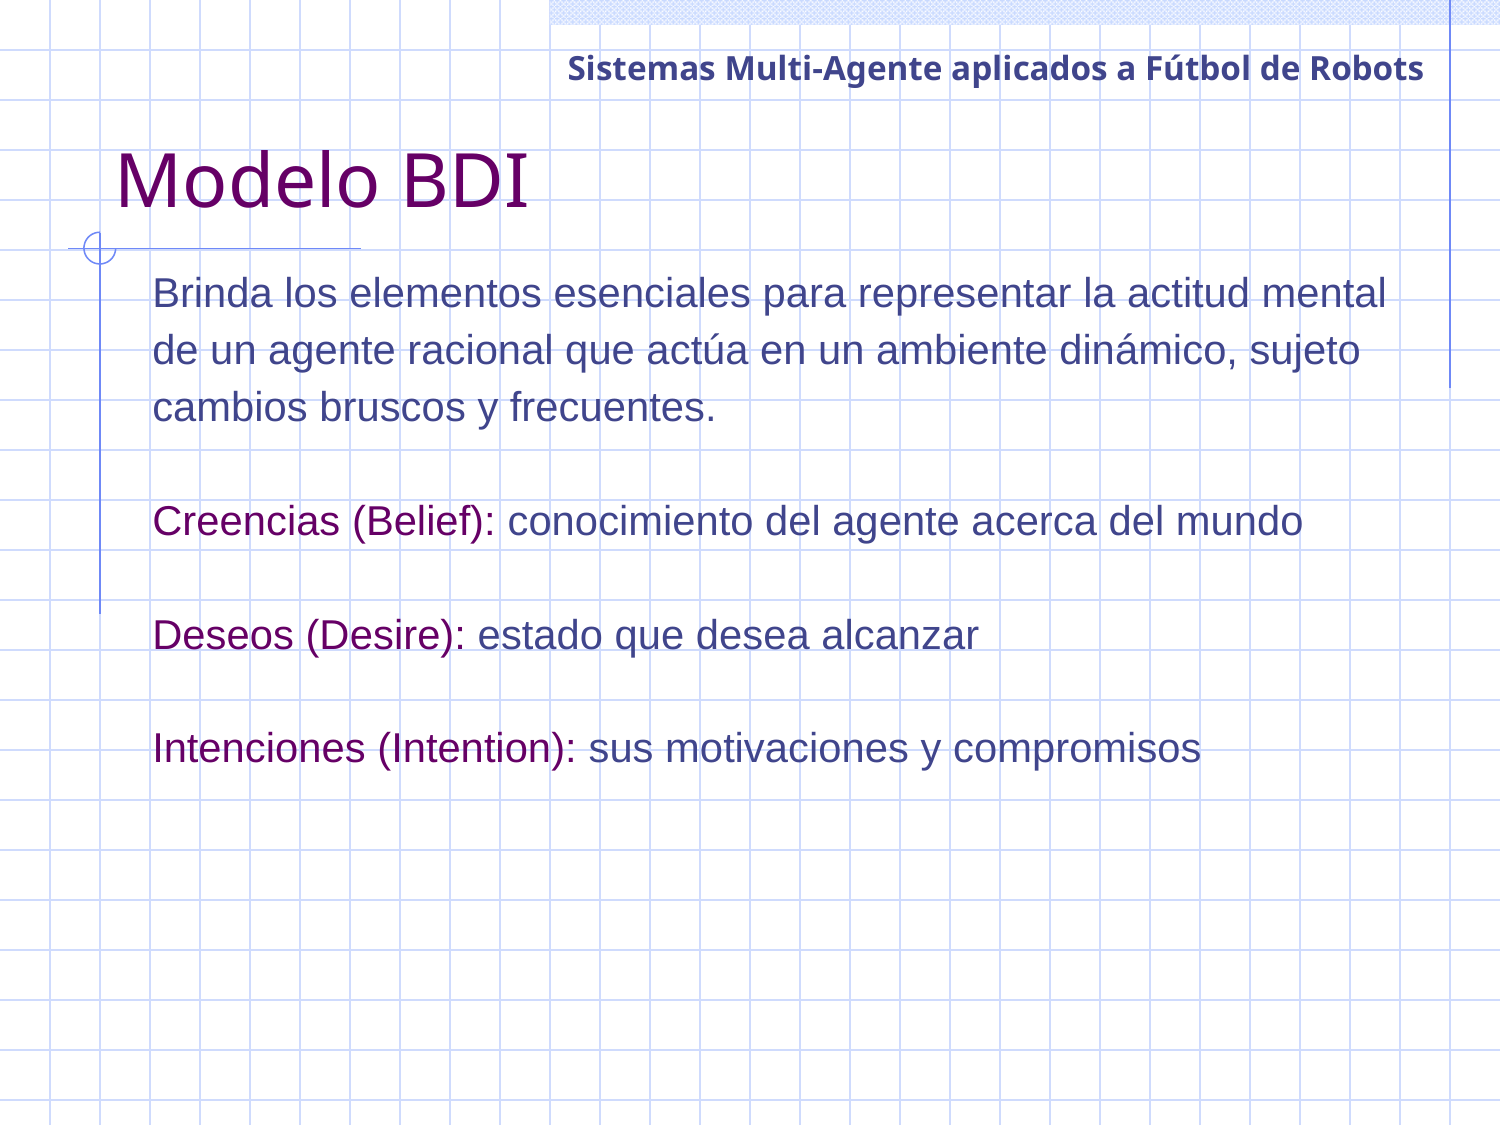

Sistemas Multi-Agente aplicados a Fútbol de Robots
# Modelo BDI
Brinda los elementos esenciales para representar la actitud mental
de un agente racional que actúa en un ambiente dinámico, sujeto
cambios bruscos y frecuentes.
Creencias (Belief): conocimiento del agente acerca del mundo
Deseos (Desire): estado que desea alcanzar
Intenciones (Intention): sus motivaciones y compromisos